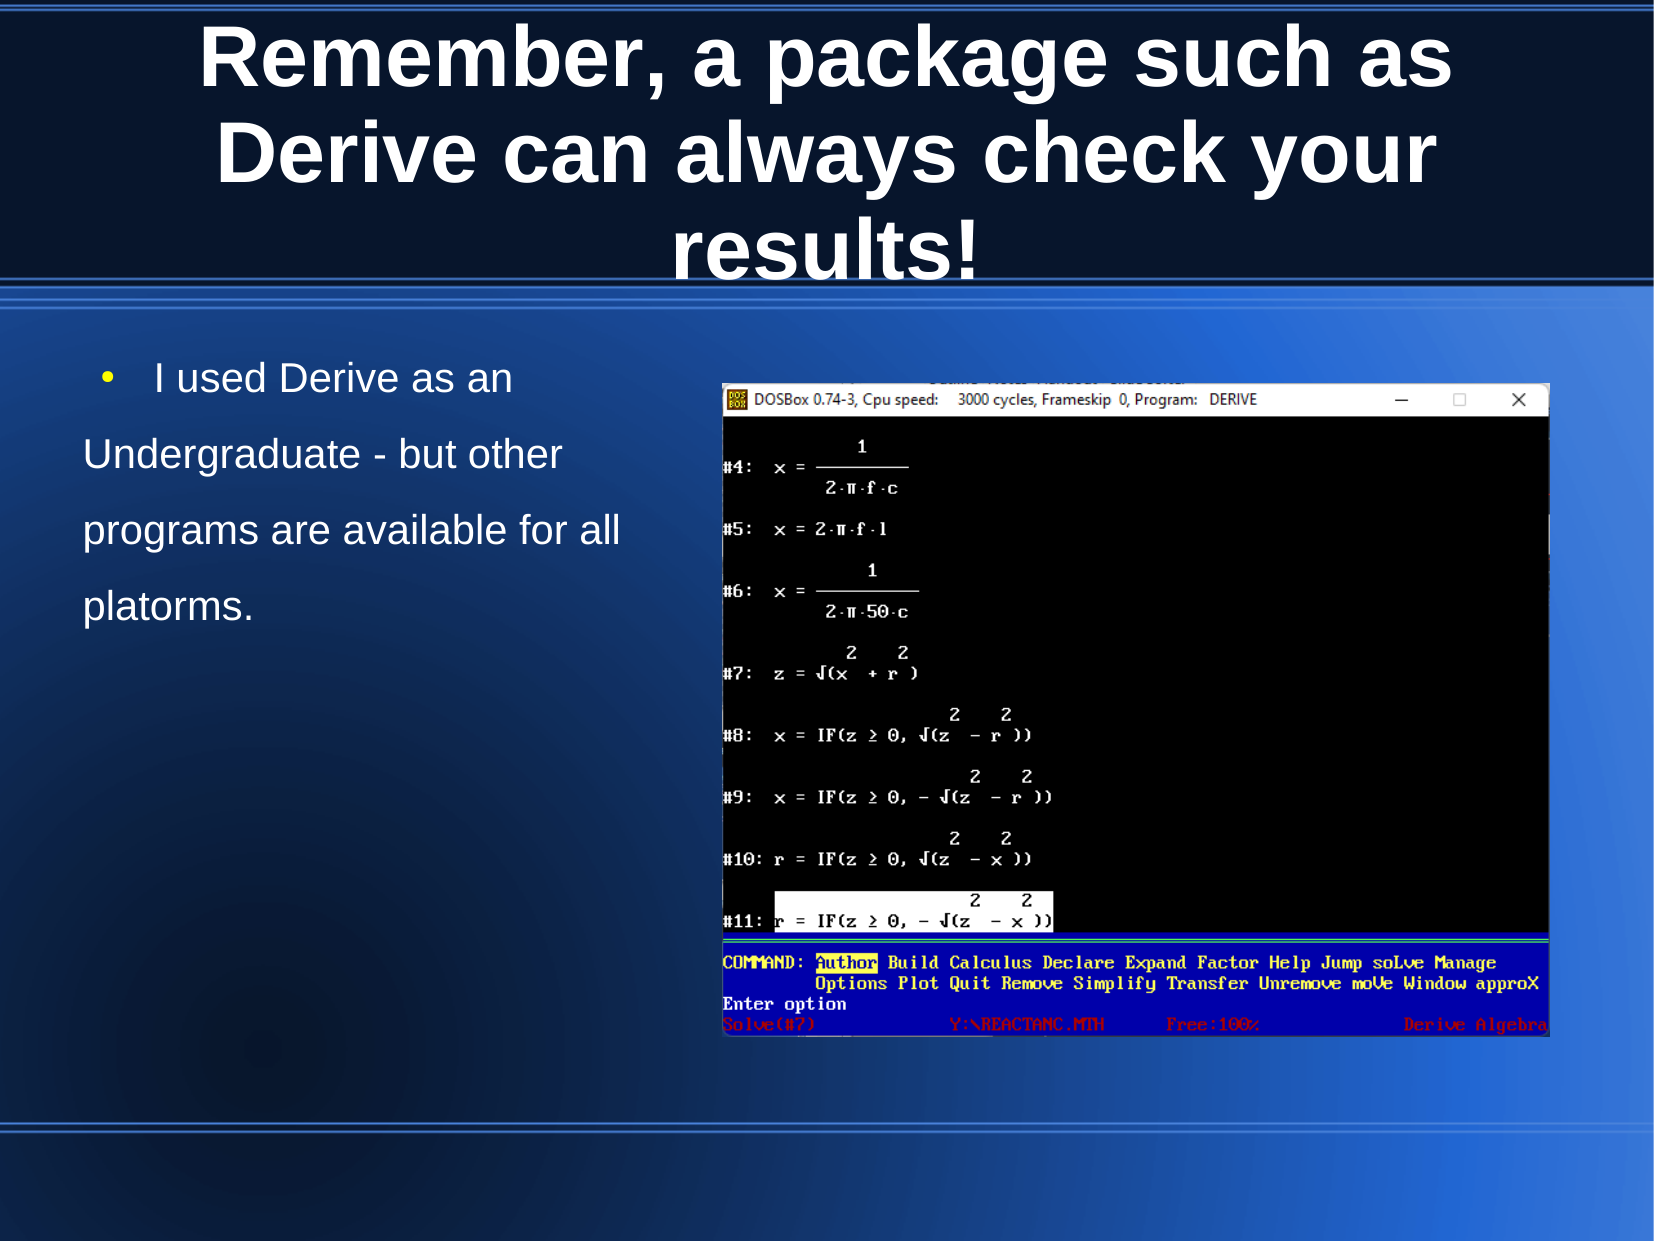

# Remember, a package such as Derive can always check your results!
I used Derive as an
Undergraduate - but other
programs are available for all
platorms.